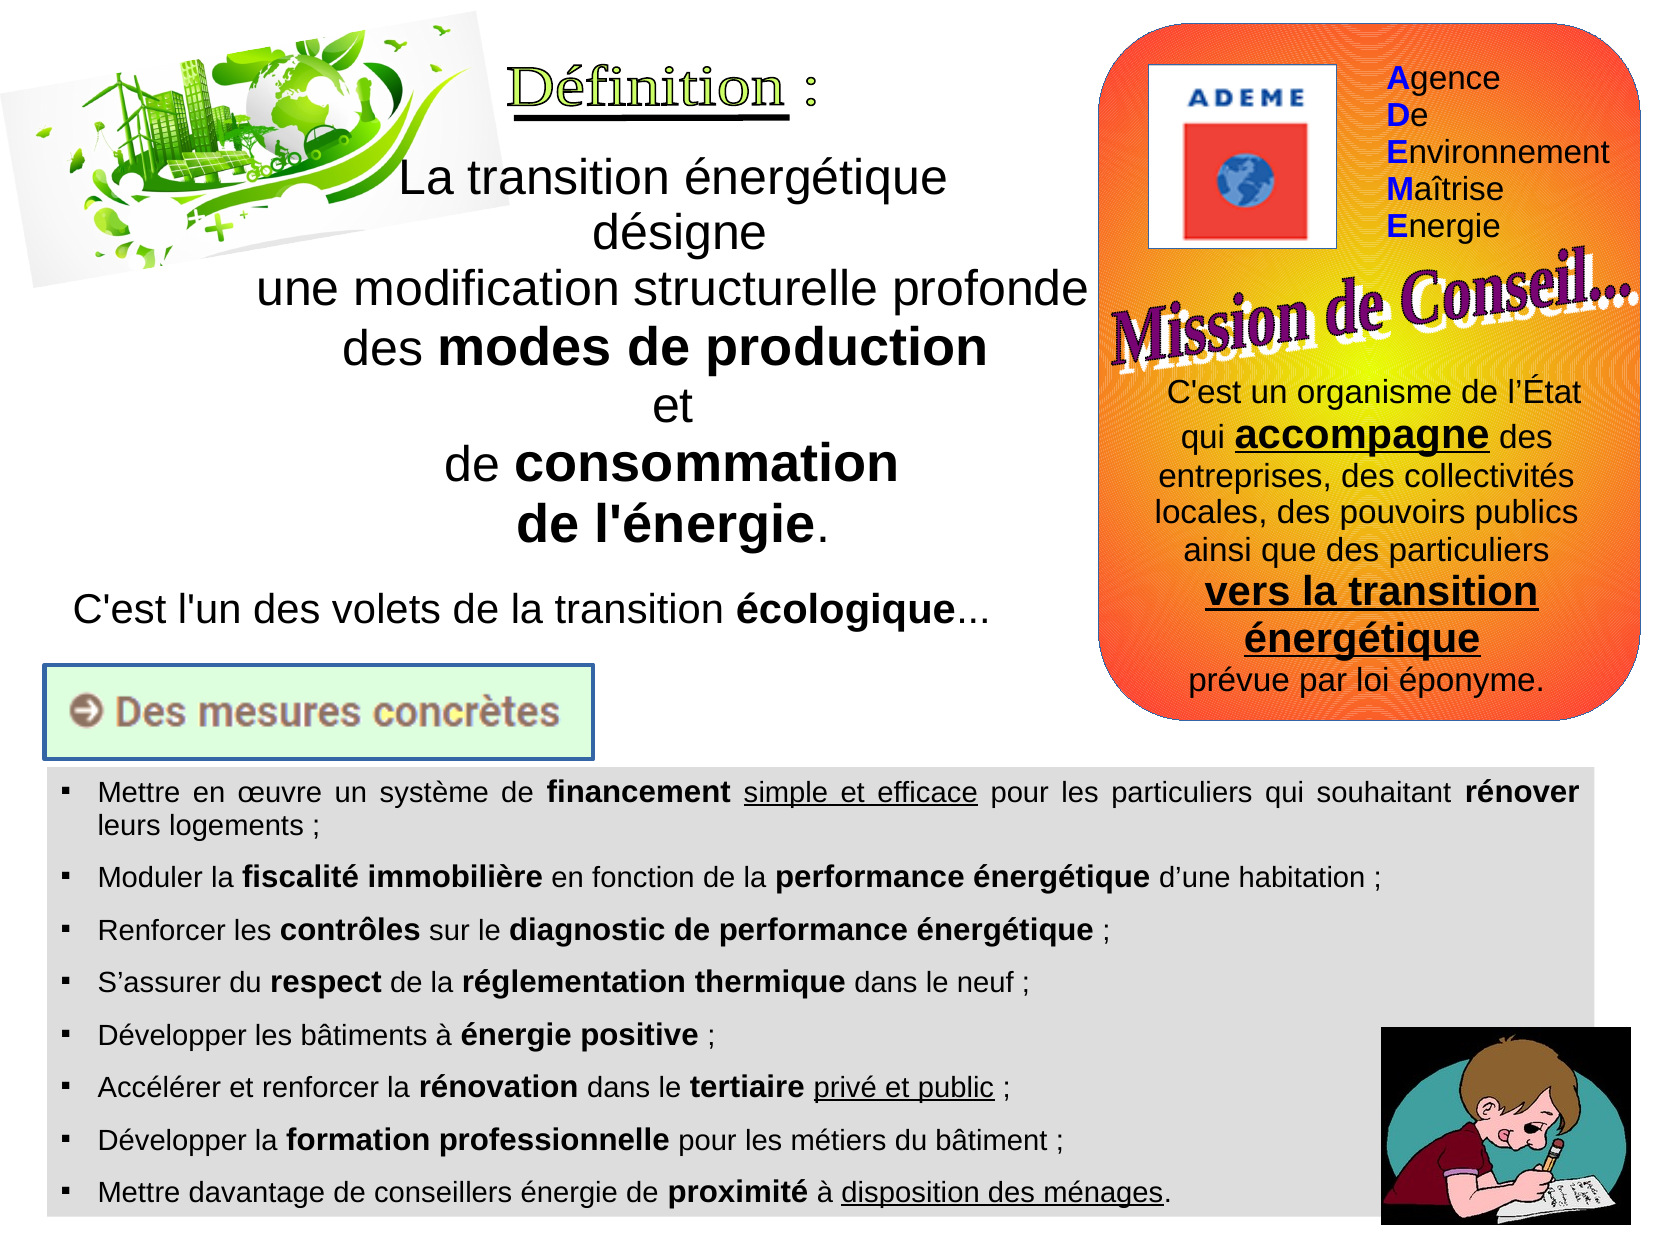

Agence
De
Environnement
Maîtrise
Energie
 C'est un organisme de l’État
qui accompagne des entreprises, des collectivités locales, des pouvoirs publics ainsi que des particuliers
 vers la transition énergétique
prévue par loi éponyme.
Définition :
La transition énergétique
 désigne
une modification structurelle profonde des modes de production
et
 de consommation
de l'énergie.
C'est l'un des volets de la transition écologique...
Mission de Conseil...
Mettre en œuvre un système de financement simple et efficace pour les particuliers qui souhaitant rénover leurs logements ;
Moduler la fiscalité immobilière en fonction de la performance énergétique d’une habitation ;
Renforcer les contrôles sur le diagnostic de performance énergétique ;
S’assurer du respect de la réglementation thermique dans le neuf ;
Développer les bâtiments à énergie positive ;
Accélérer et renforcer la rénovation dans le tertiaire privé et public ;
Développer la formation professionnelle pour les métiers du bâtiment ;
Mettre davantage de conseillers énergie de proximité à disposition des ménages.